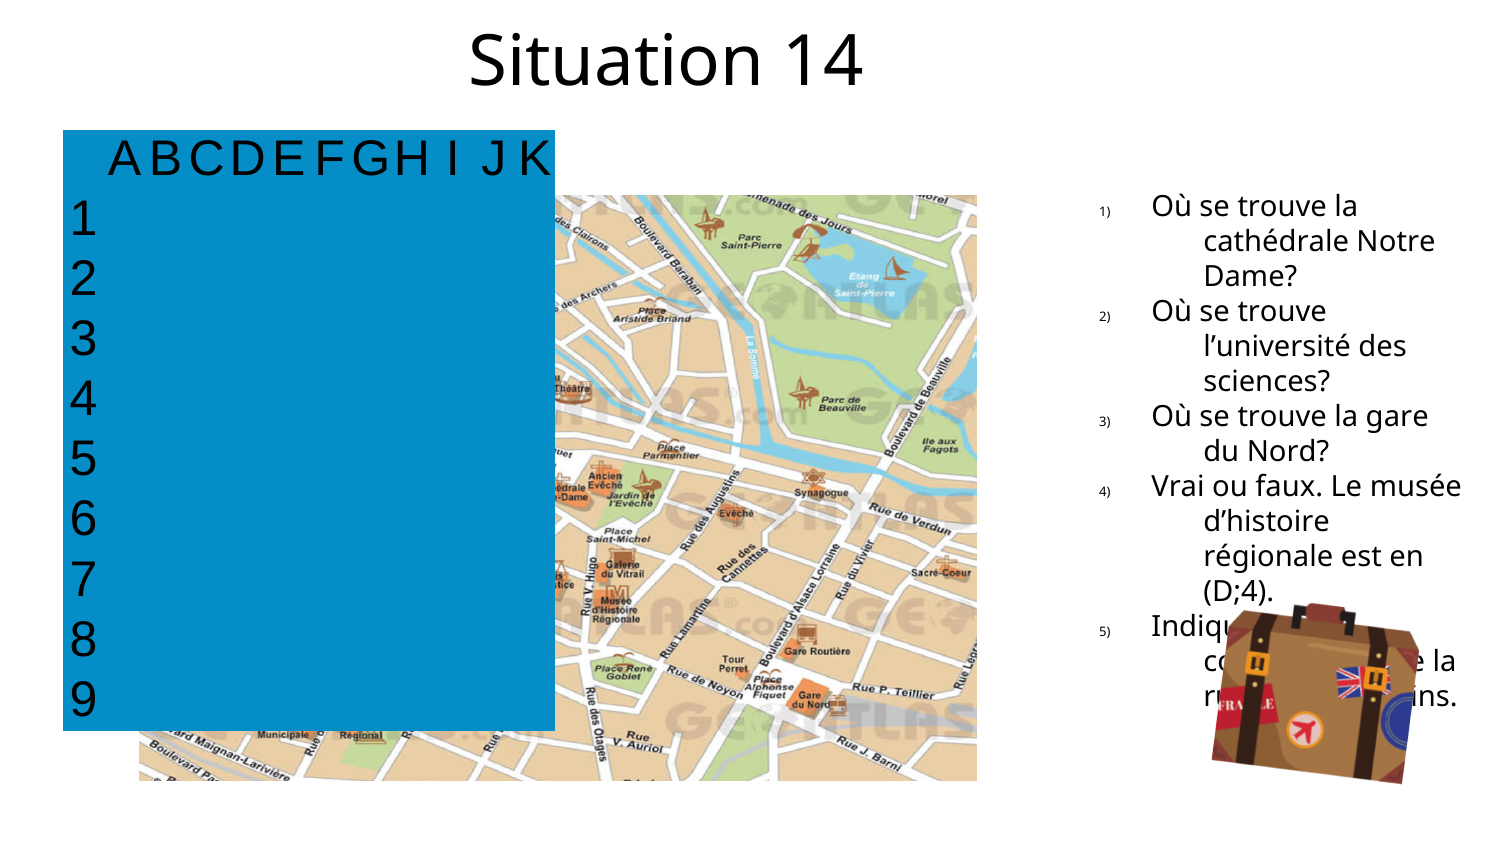

Situation 14
| | A | B | C | D | E | F | G | H | I | J | K |
| --- | --- | --- | --- | --- | --- | --- | --- | --- | --- | --- | --- |
| 1 | | | | | | | | | | | |
| 2 | | | | | | | | | | | |
| 3 | | | | | | | | | | | |
| 4 | | | | | | | | | | | |
| 5 | | | | | | | | | | | |
| 6 | | | | | | | | | | | |
| 7 | | | | | | | | | | | |
| 8 | | | | | | | | | | | |
| 9 | | | | | | | | | | | |
Où se trouve la cathédrale Notre Dame?
Où se trouve l’université des sciences?
Où se trouve la gare du Nord?
Vrai ou faux. Le musée d’histoire régionale est en (D;4).
Indique les coordonnées de la rue des Augustins.